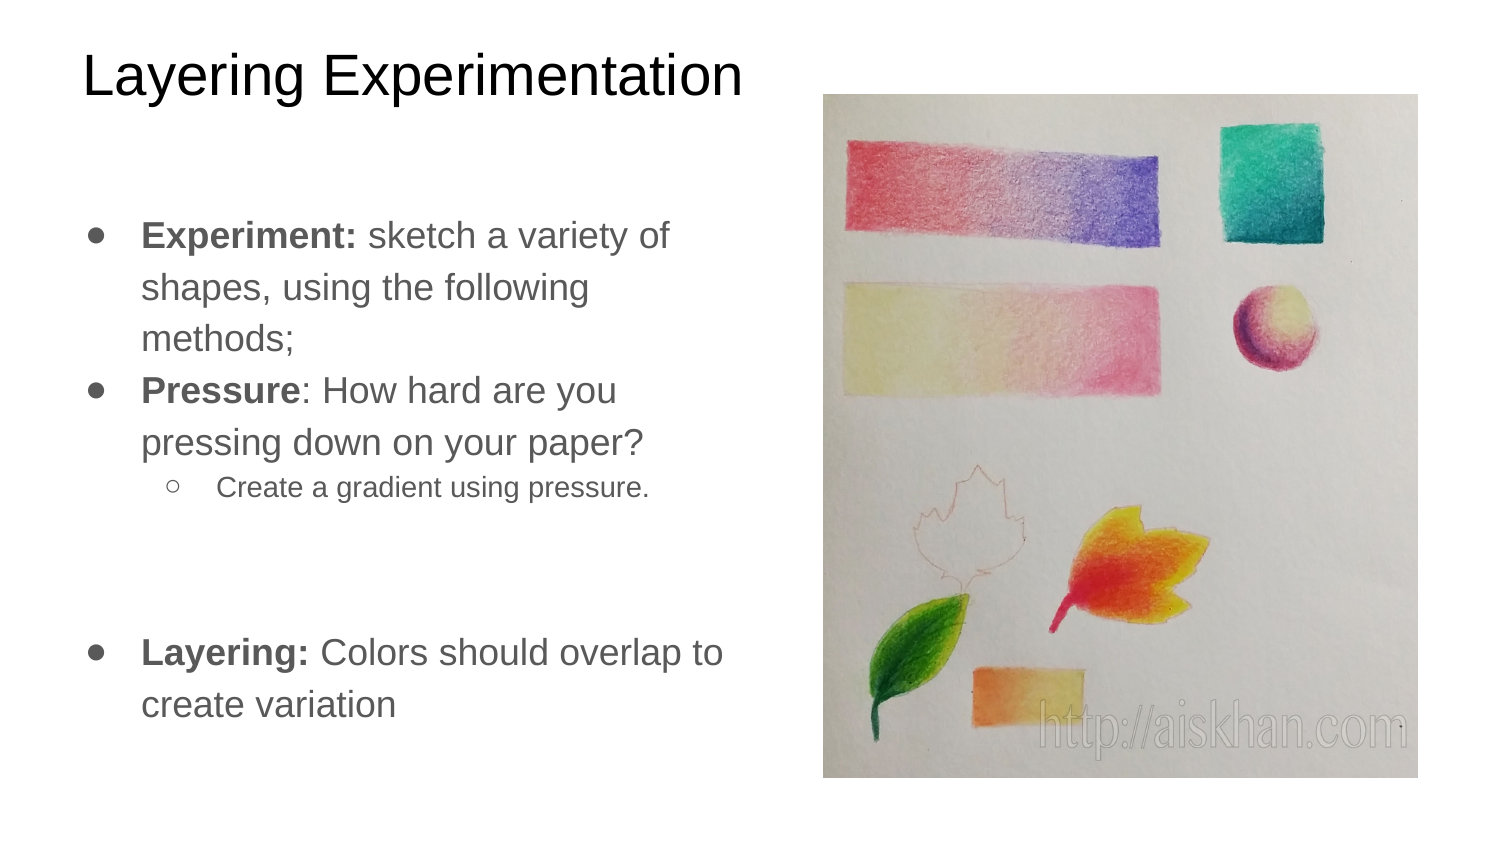

# Layering Experimentation
Experiment: sketch a variety of shapes, using the following methods;
Pressure: How hard are you pressing down on your paper?
Create a gradient using pressure.
Layering: Colors should overlap to create variation